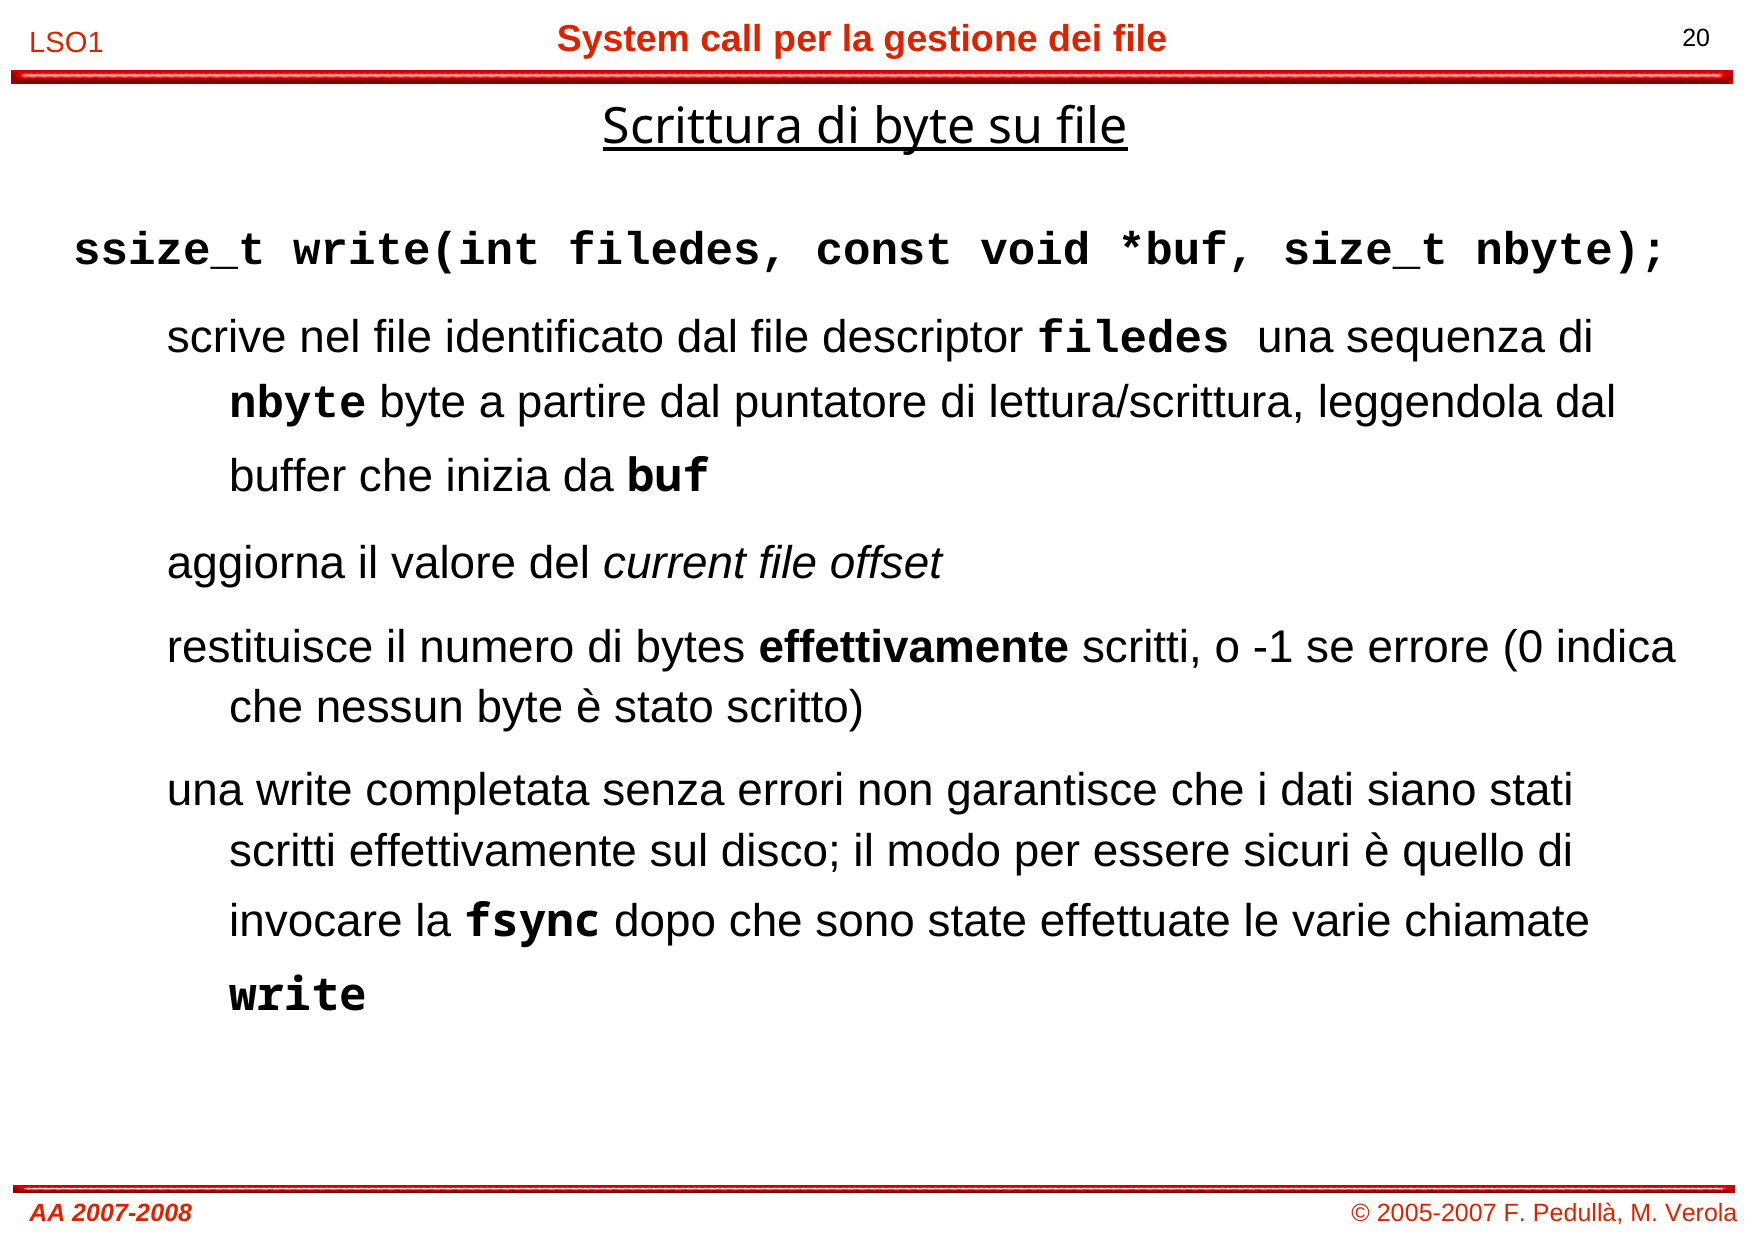

Scrittura di byte su file
# ssize_t write(int filedes, const void *buf, size_t nbyte);
scrive nel file identificato dal file descriptor filedes una sequenza di nbyte byte a partire dal puntatore di lettura/scrittura, leggendola dal buffer che inizia da buf
aggiorna il valore del current file offset
restituisce il numero di bytes effettivamente scritti, o -1 se errore (0 indica che nessun byte è stato scritto)
una write completata senza errori non garantisce che i dati siano stati scritti effettivamente sul disco; il modo per essere sicuri è quello di invocare la fsync dopo che sono state effettuate le varie chiamate write